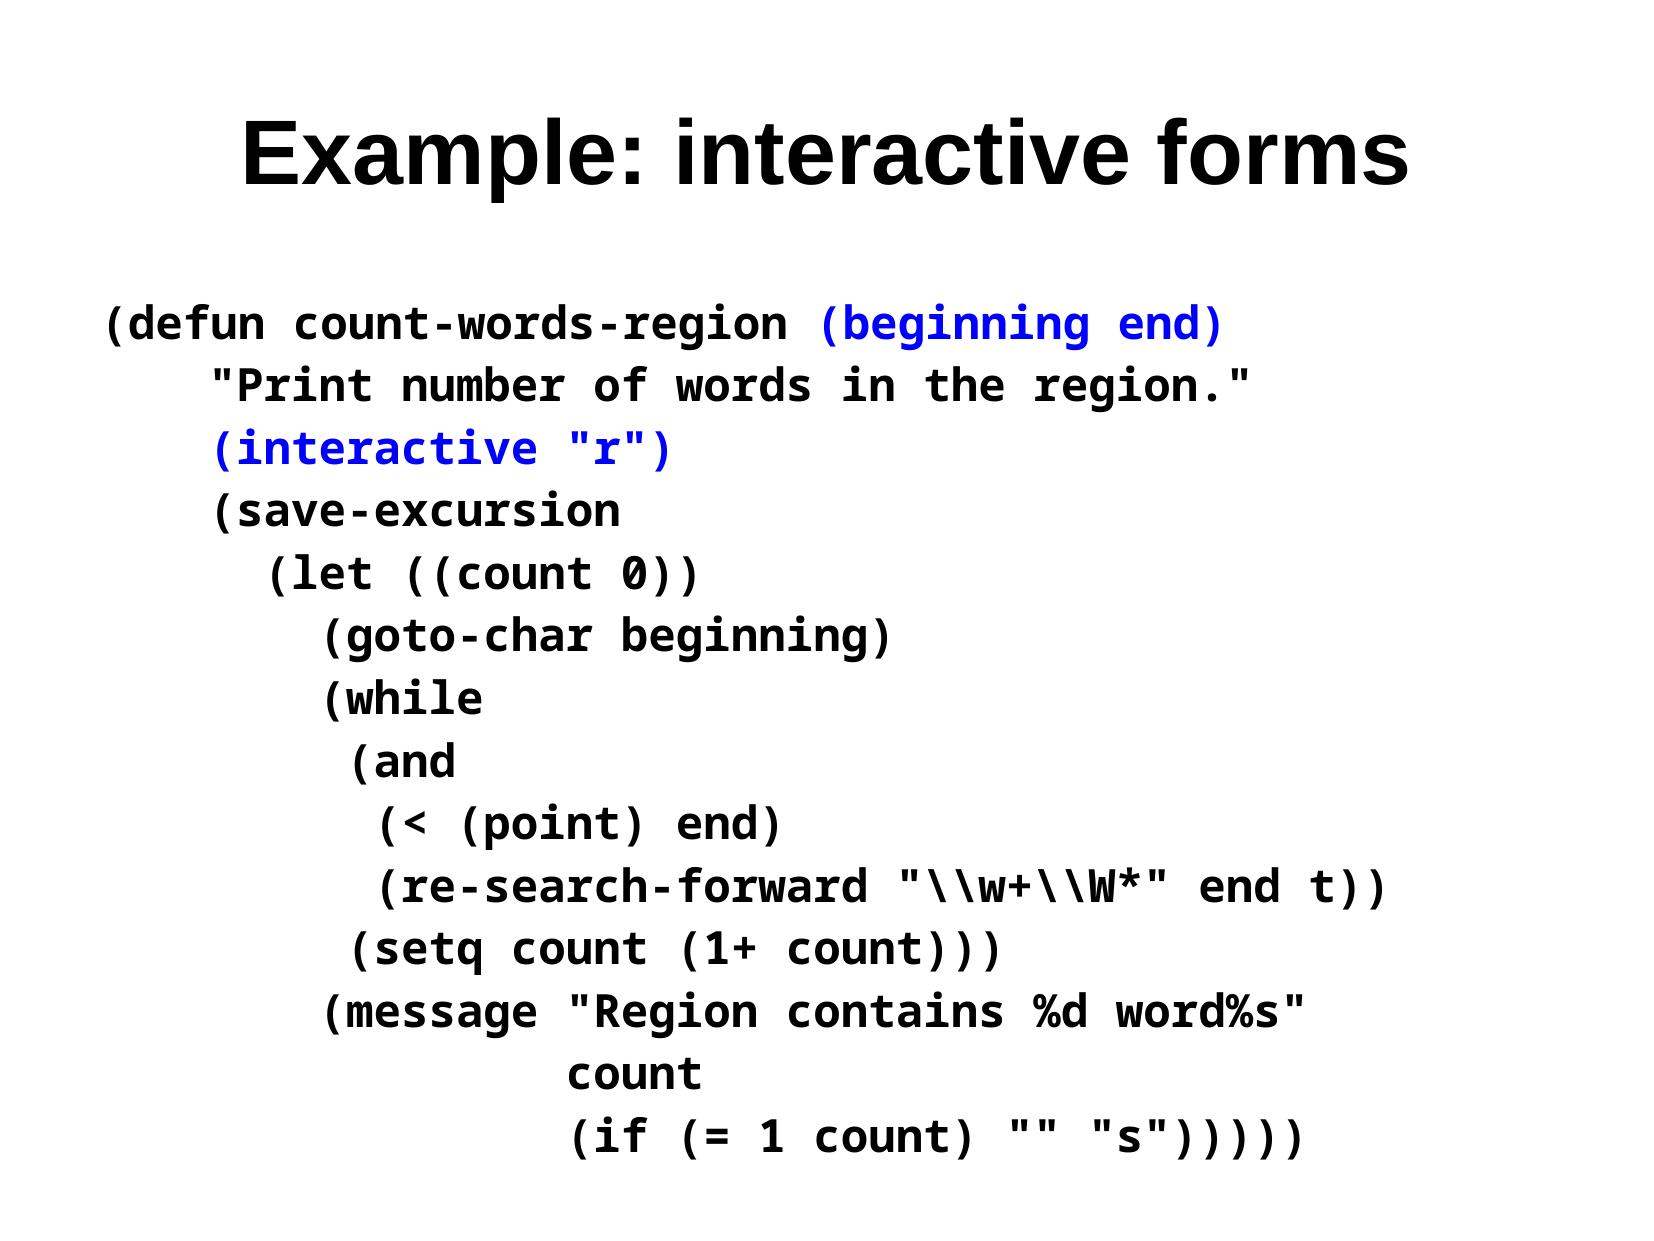

# Example: interactive forms
(defun count-words-region (beginning end)
 "Print number of words in the region."
 (interactive "r")
 (save-excursion
 (let ((count 0))
 (goto-char beginning)
 (while
 (and
 (< (point) end)
 (re-search-forward "\\w+\\W*" end t))
 (setq count (1+ count)))
 (message "Region contains %d word%s"
 count
 (if (= 1 count) "" "s")))))